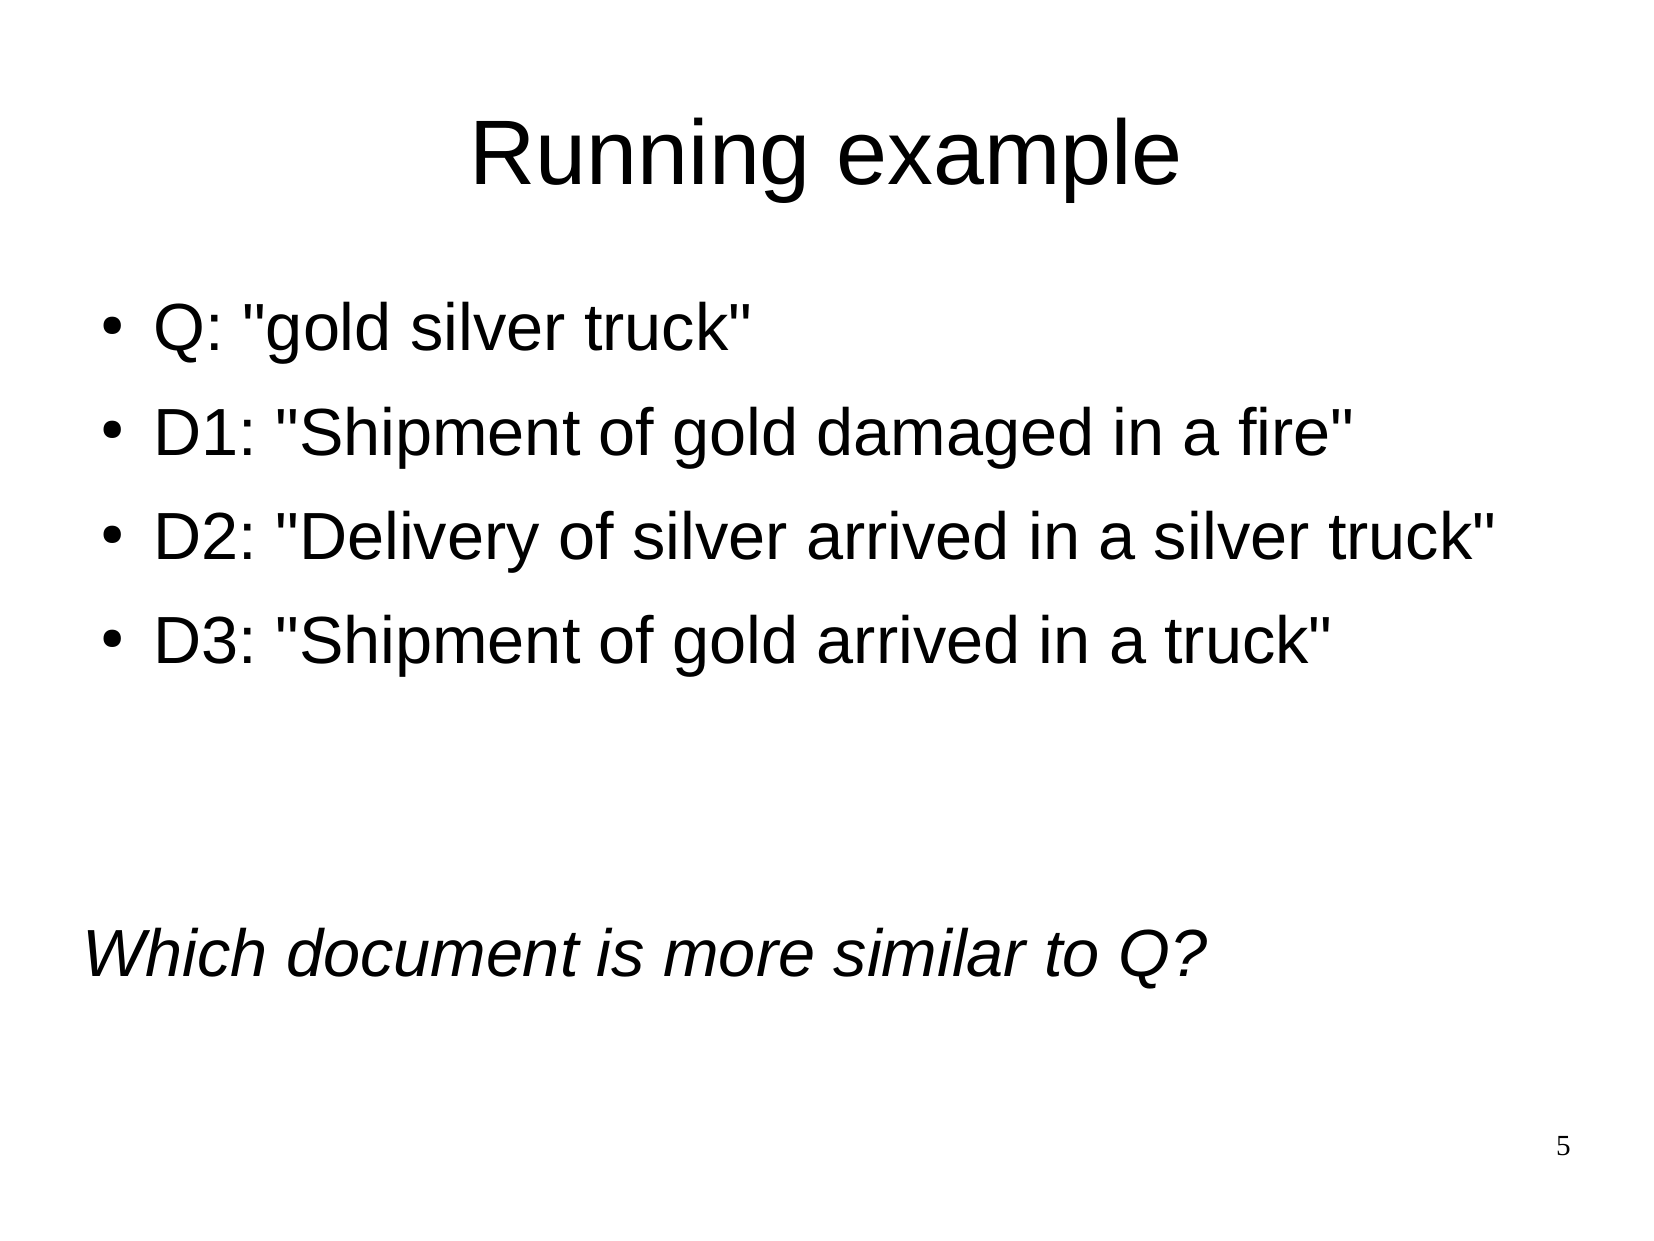

# Running example
Q: "gold silver truck"
D1: "Shipment of gold damaged in a fire"
D2: "Delivery of silver arrived in a silver truck"
D3: "Shipment of gold arrived in a truck"
Which document is more similar to Q?
5